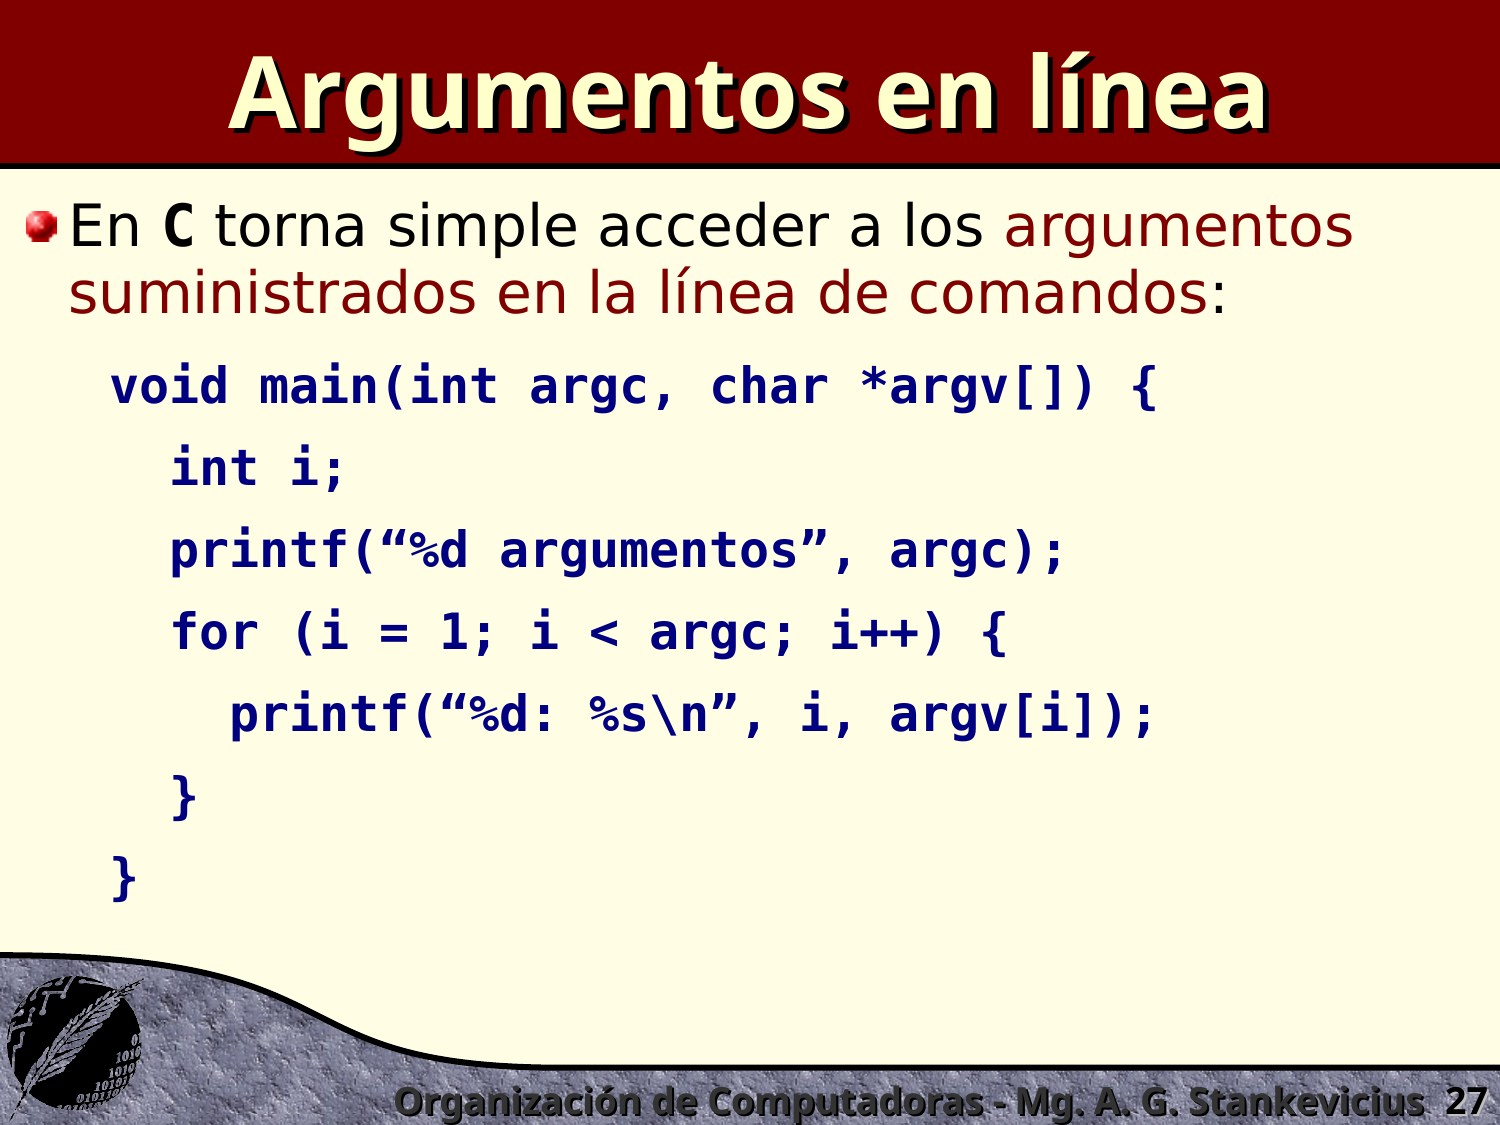

# Argumentos en línea
En C torna simple acceder a los argumentos suministrados en la línea de comandos:
void main(int argc, char *argv[]) {
 int i;
 printf(“%d argumentos”, argc);
 for (i = 1; i < argc; i++) {
 printf(“%d: %s\n”, i, argv[i]);
 }
}
27